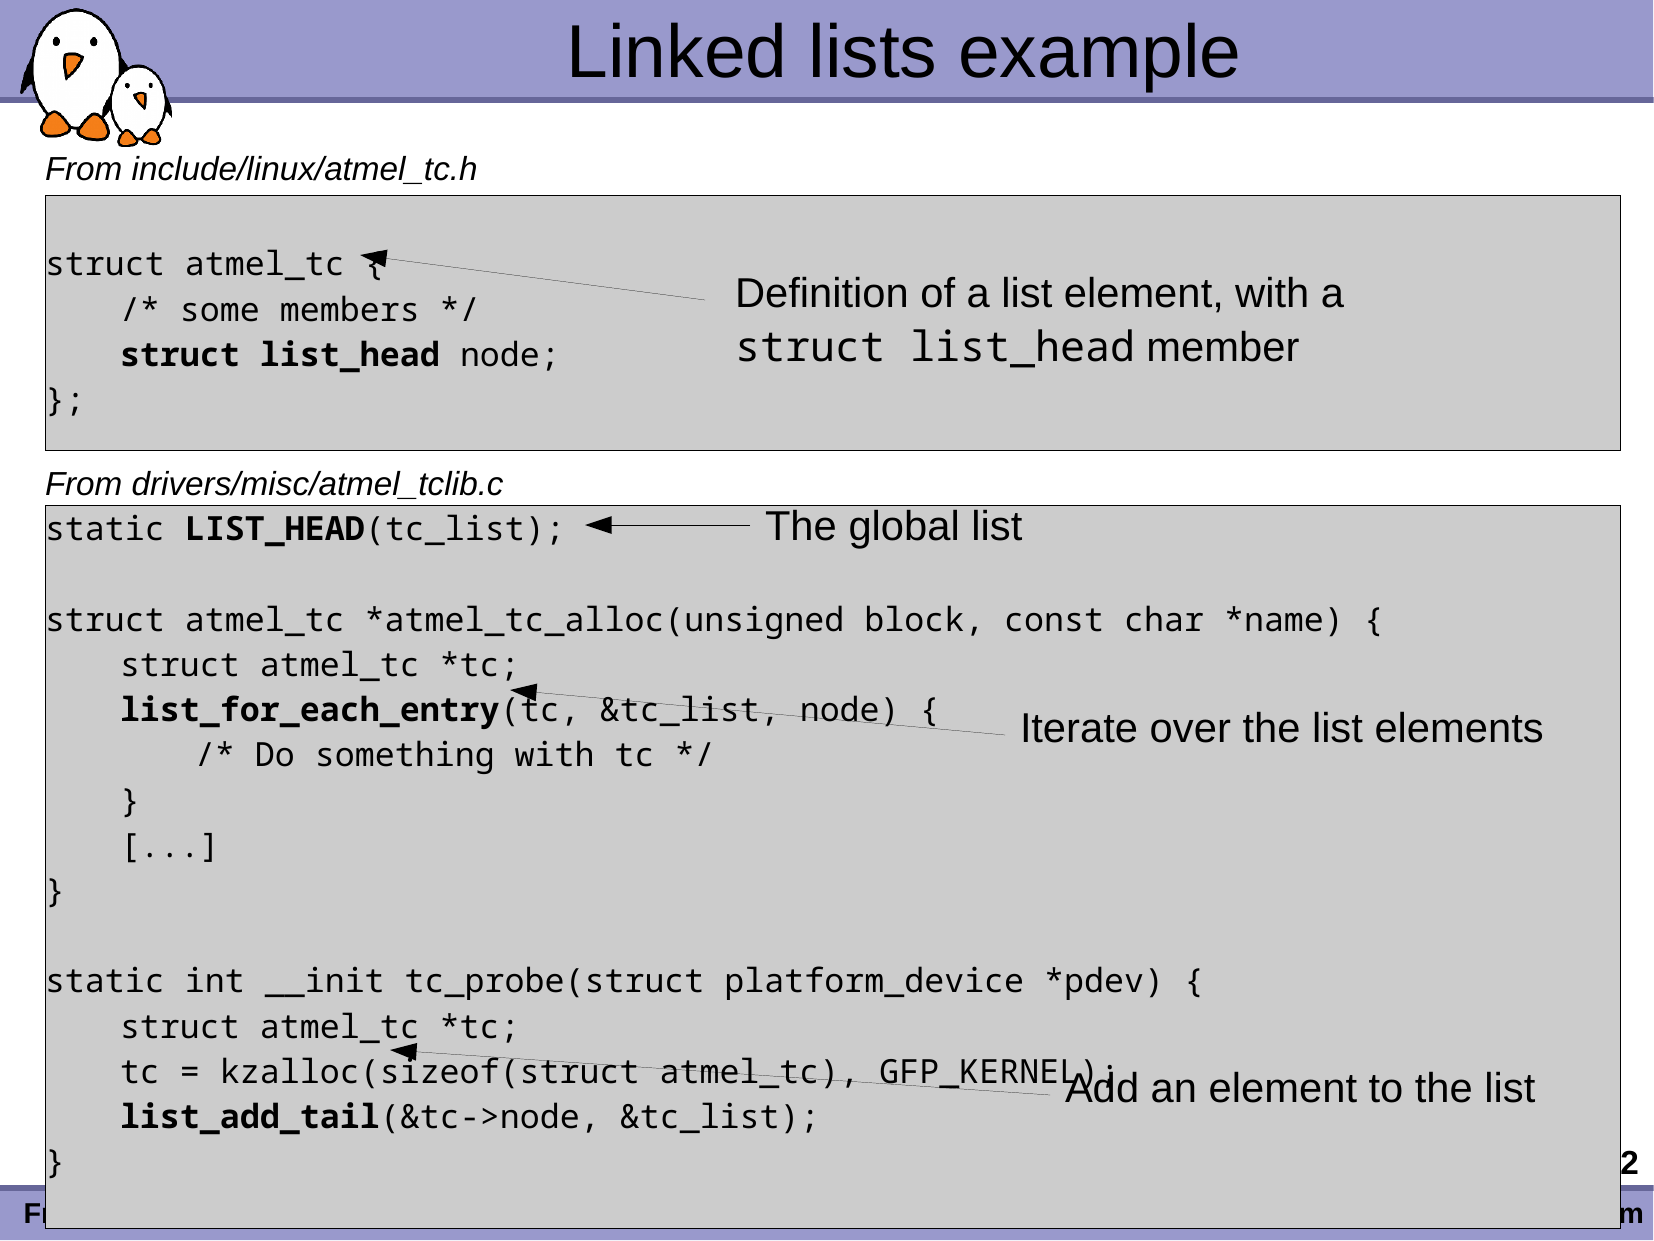

# Linked lists example
From include/linux/atmel_tc.h
struct atmel_tc {
	/* some members */
	struct list_head node;
};
Definition of a list element, with a struct list_head member
From drivers/misc/atmel_tclib.c
The global list
static LIST_HEAD(tc_list);
struct atmel_tc *atmel_tc_alloc(unsigned block, const char *name) {
	struct atmel_tc *tc;
	list_for_each_entry(tc, &tc_list, node) {
		/* Do something with tc */
	}
	[...]
}
static int __init tc_probe(struct platform_device *pdev) {
	struct atmel_tc *tc;
	tc = kzalloc(sizeof(struct atmel_tc), GFP_KERNEL);
	list_add_tail(&tc->node, &tc_list);
}
Iterate over the list elements
Add an element to the list